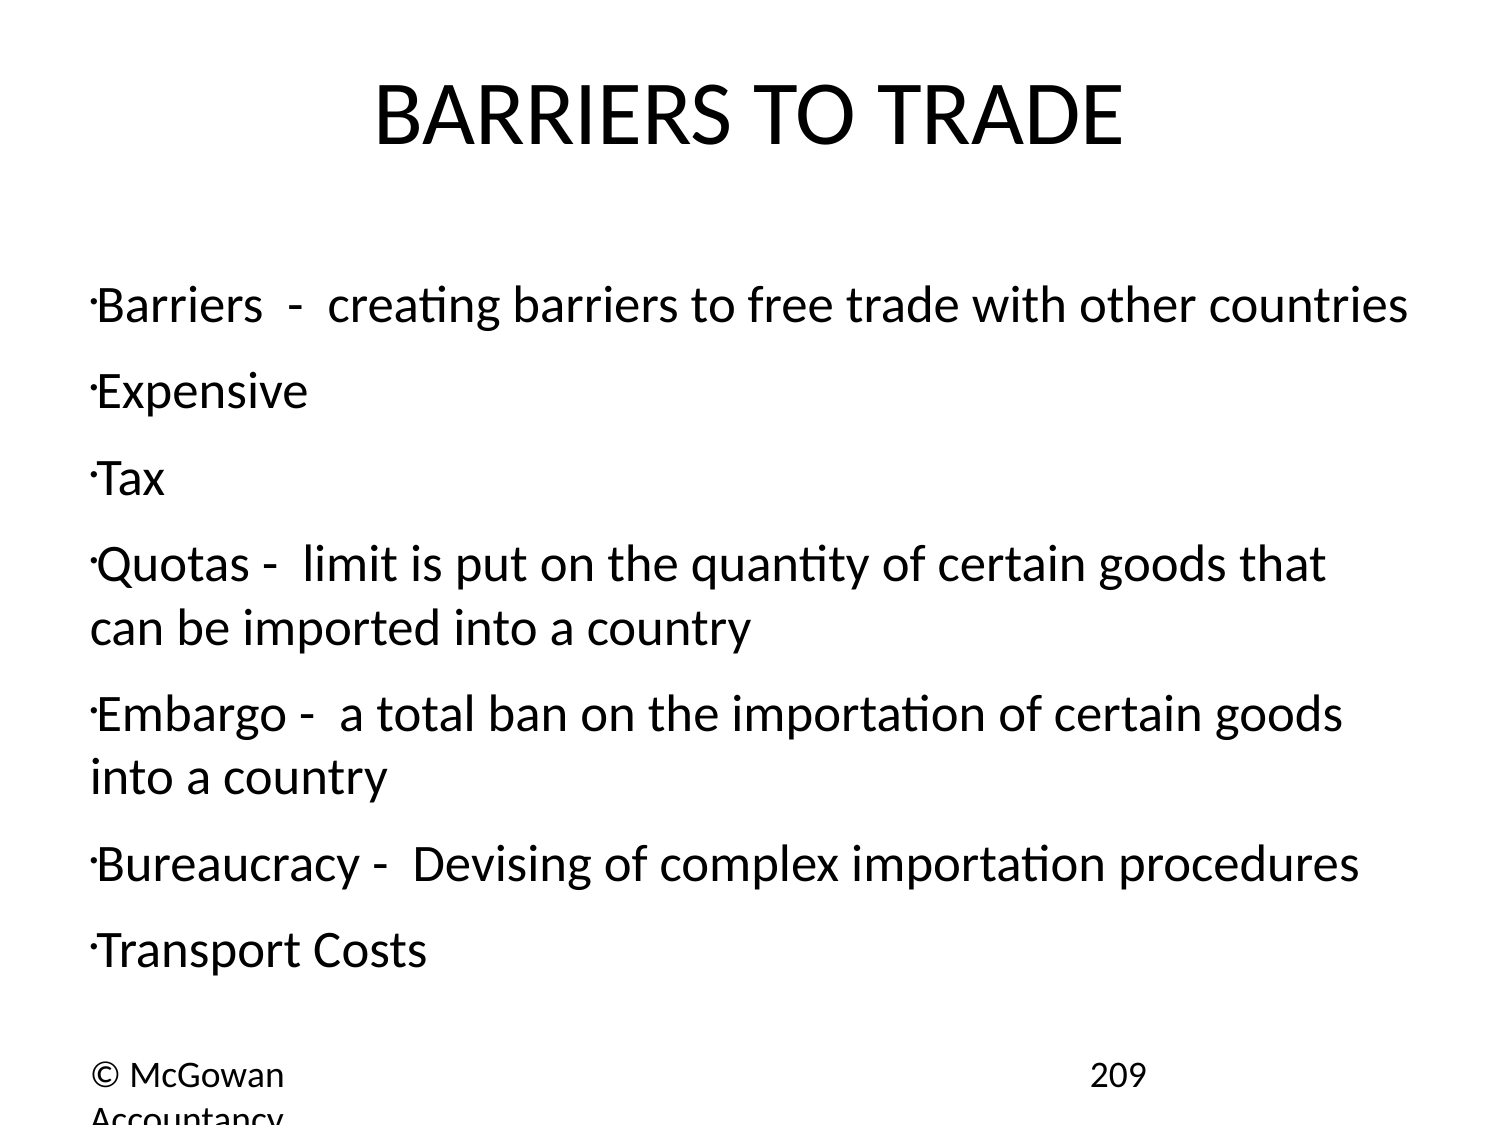

# BARRIERS TO TRADE
Barriers - creating barriers to free trade with other countries
Expensive
Tax
Quotas - limit is put on the quantity of certain goods that can be imported into a country
Embargo - a total ban on the importation of certain goods into a country
Bureaucracy - Devising of complex importation procedures
Transport Costs
© McGowan Accountancy Services
209